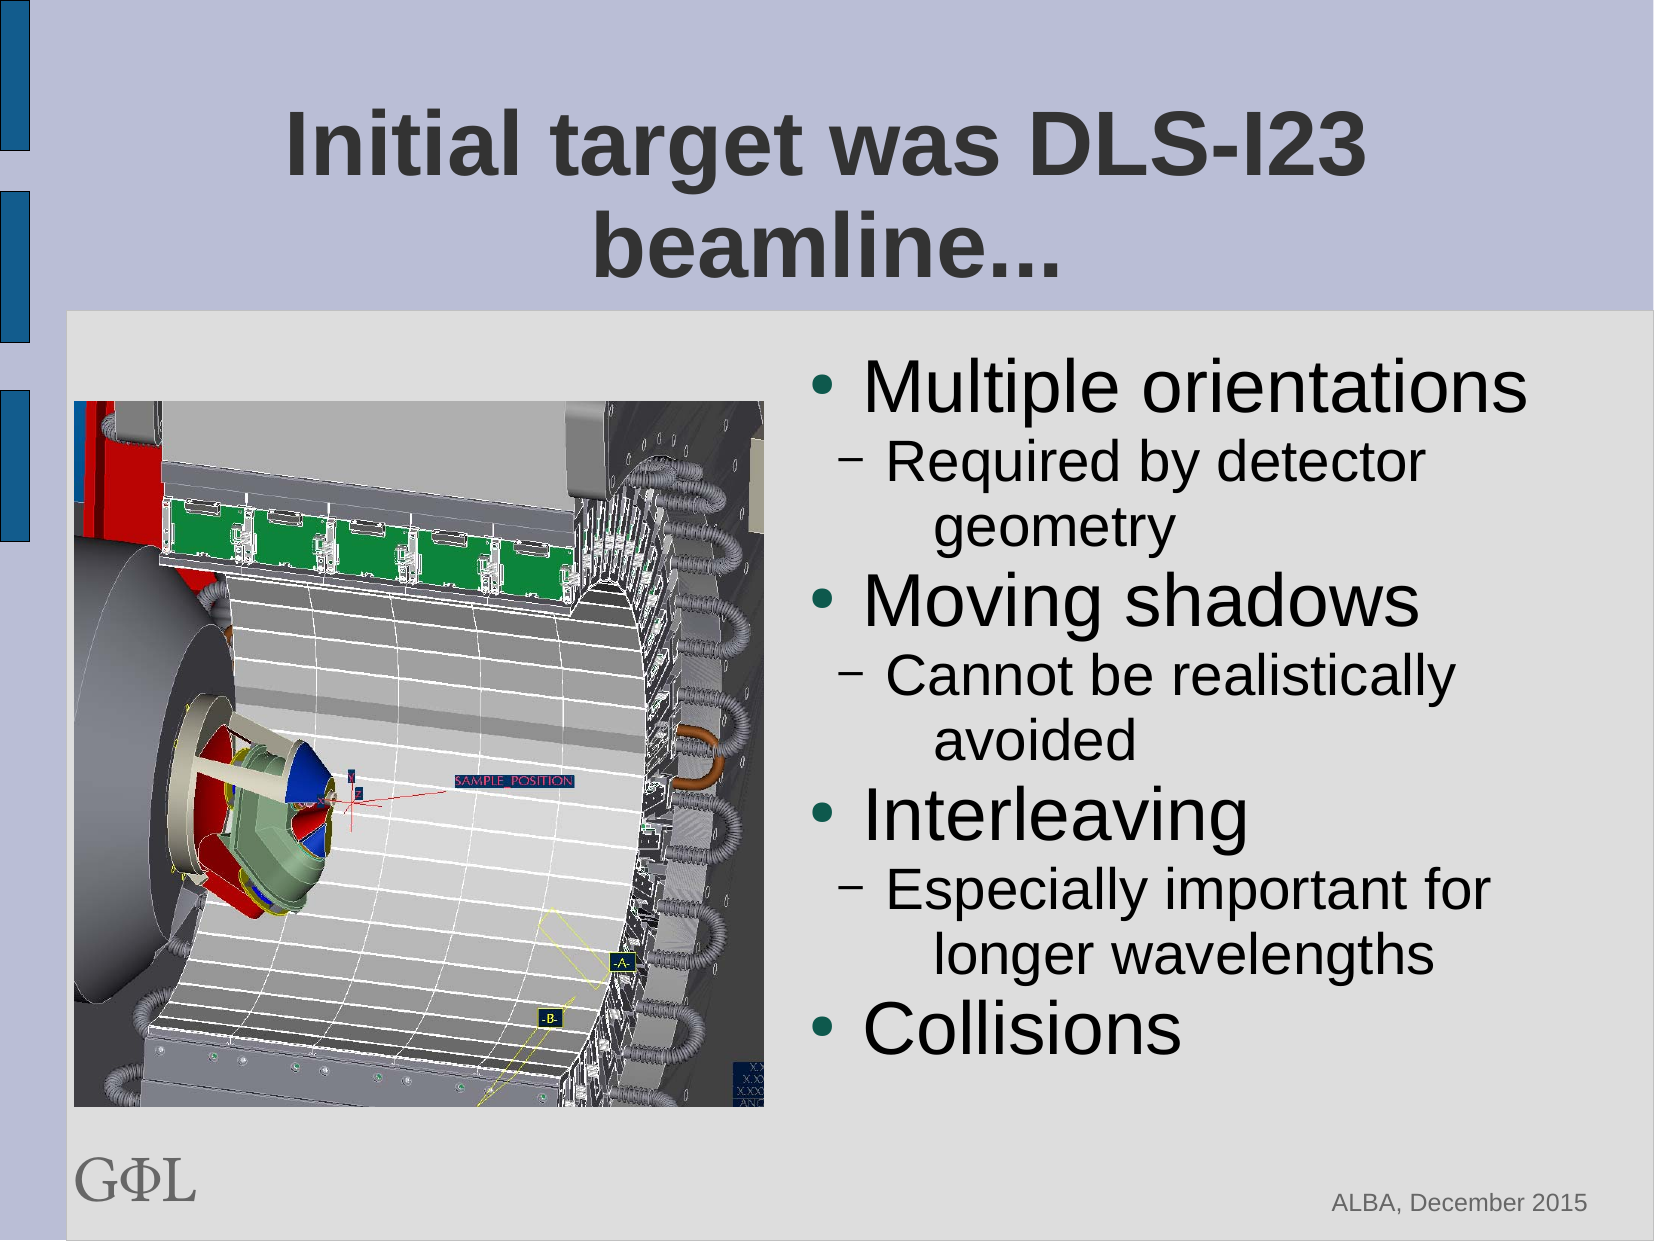

# Initial target was DLS-I23 beamline...
Multiple orientations
Required by detector geometry
Moving shadows
Cannot be realistically avoided
Interleaving
Especially important for longer wavelengths
Collisions